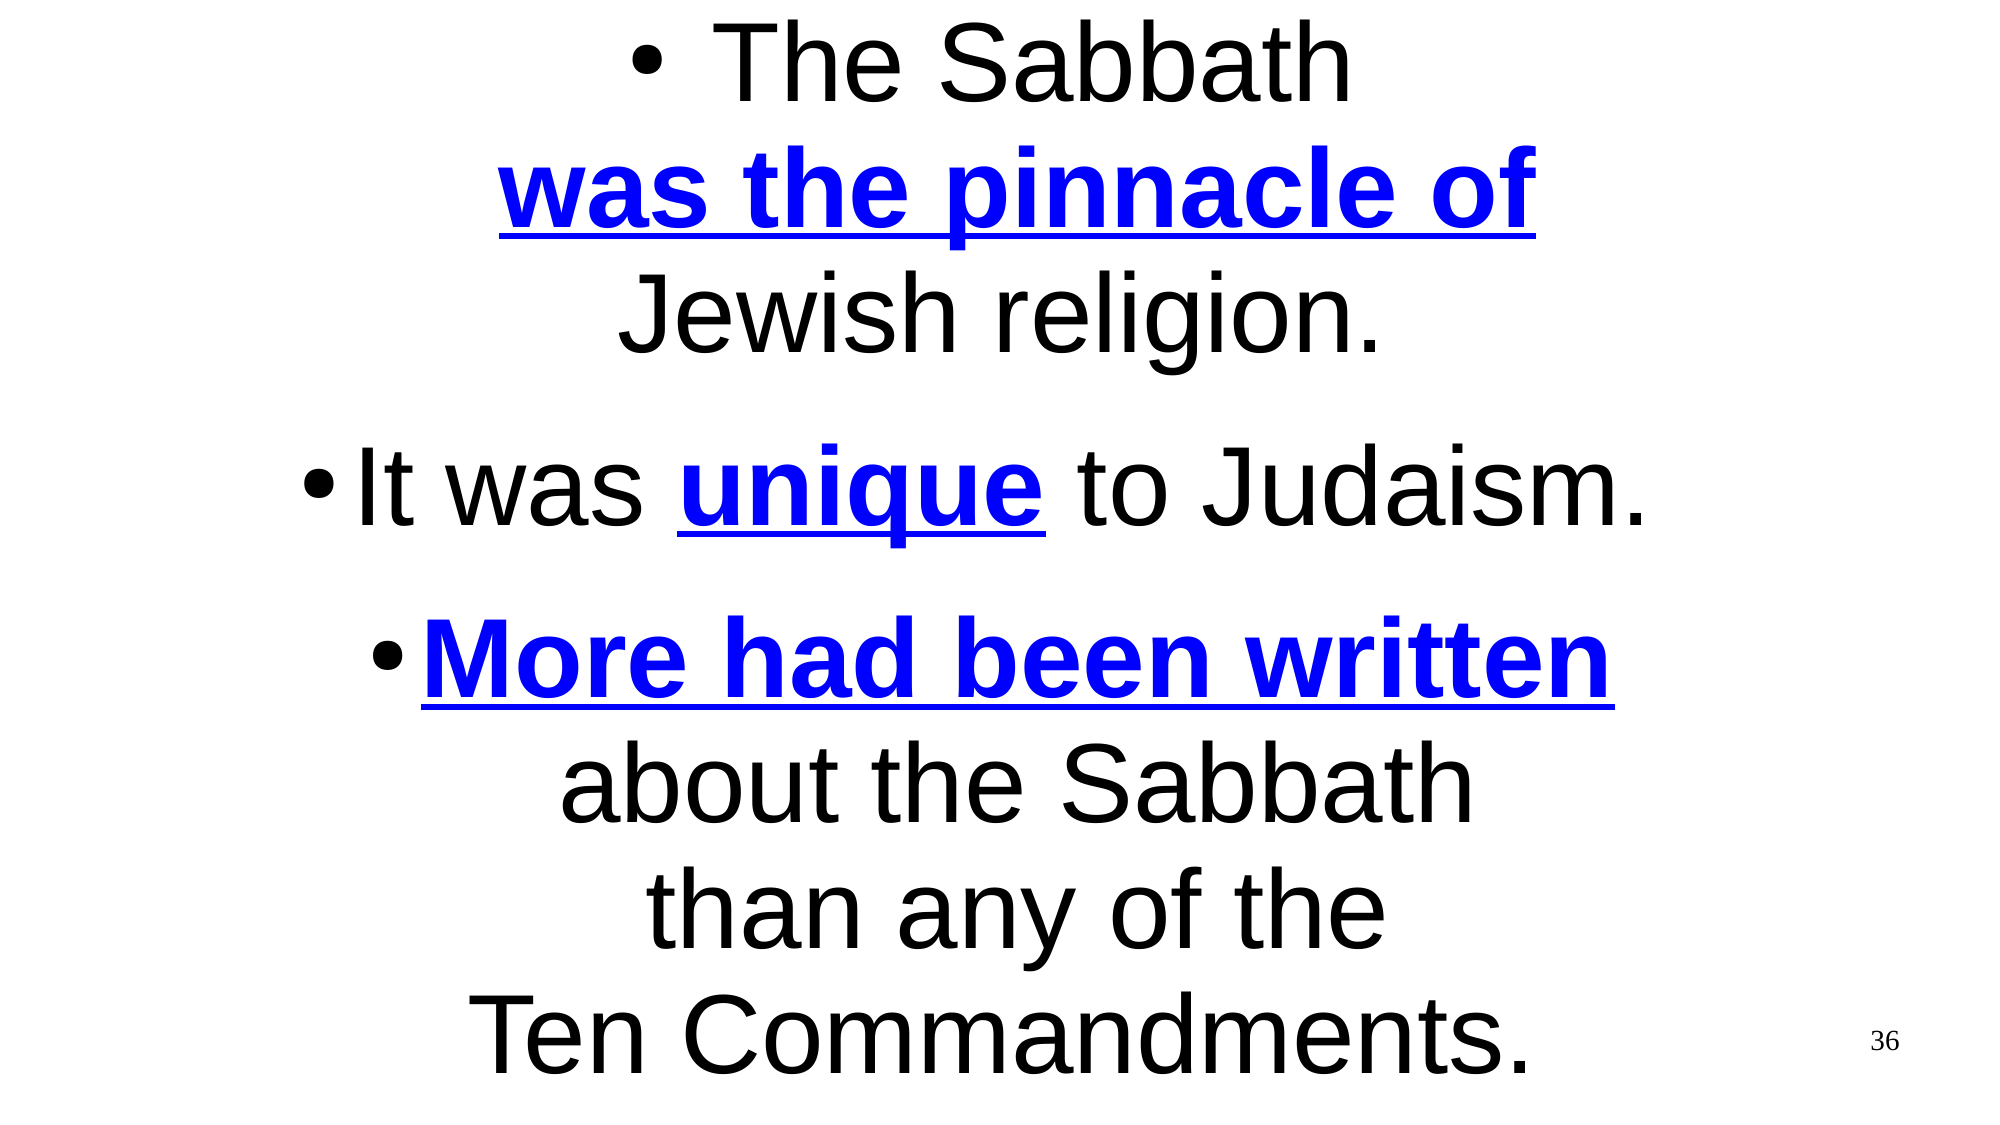

# The Sabbath was the pinnacle of Jewish religion.
It was unique to Judaism.
More had been written
about the Sabbath
than any of the
Ten Commandments.
36